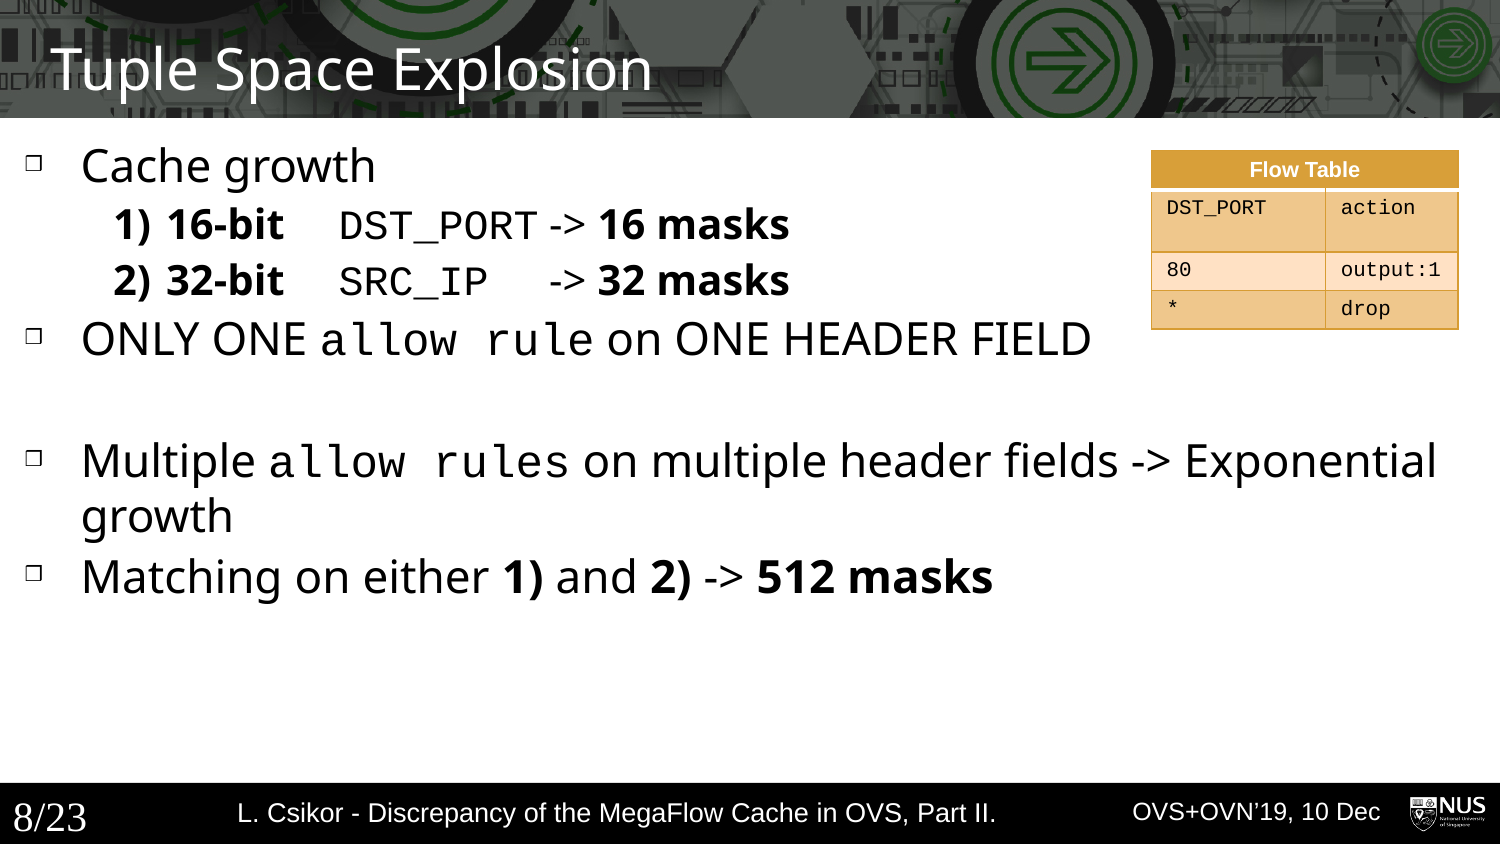

Tuple Space Explosion
Cache growth
16-bit DST_PORT -> 16 masks
32-bit SRC_IP -> 32 masks
ONLY ONE allow rule on ONE HEADER FIELD
Multiple allow rules on multiple header fields -> Exponential growth
Matching on either 1) and 2) -> 512 masks
| Flow Table | |
| --- | --- |
| DST\_PORT | action |
| 80 | output:1 |
| \* | drop |
| Flow Table | |
| --- | --- |
| DST\_PORT | action |
| 80 | output:1 |
| \* | drop |